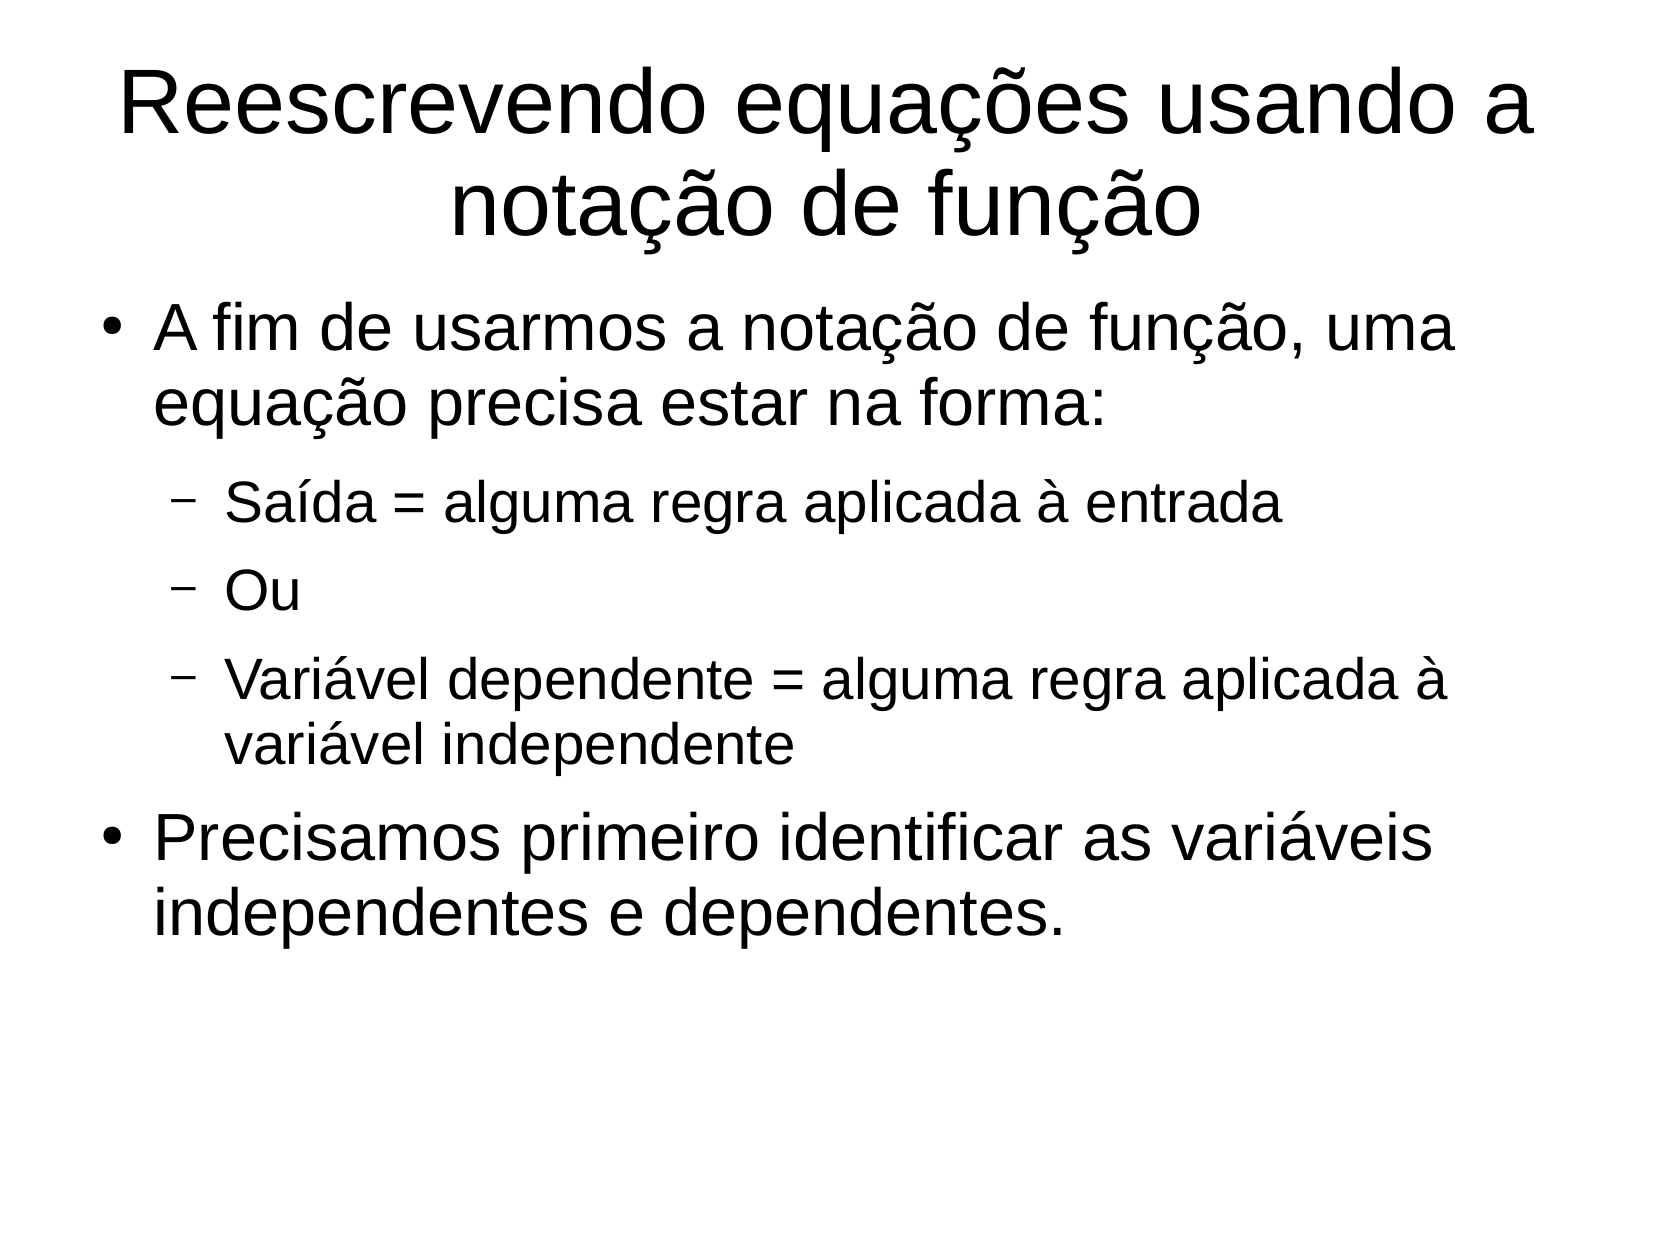

# Reescrevendo equações usando a notação de função
A fim de usarmos a notação de função, uma equação precisa estar na forma:
Saída = alguma regra aplicada à entrada
Ou
Variável dependente = alguma regra aplicada à variável independente
Precisamos primeiro identificar as variáveis independentes e dependentes.